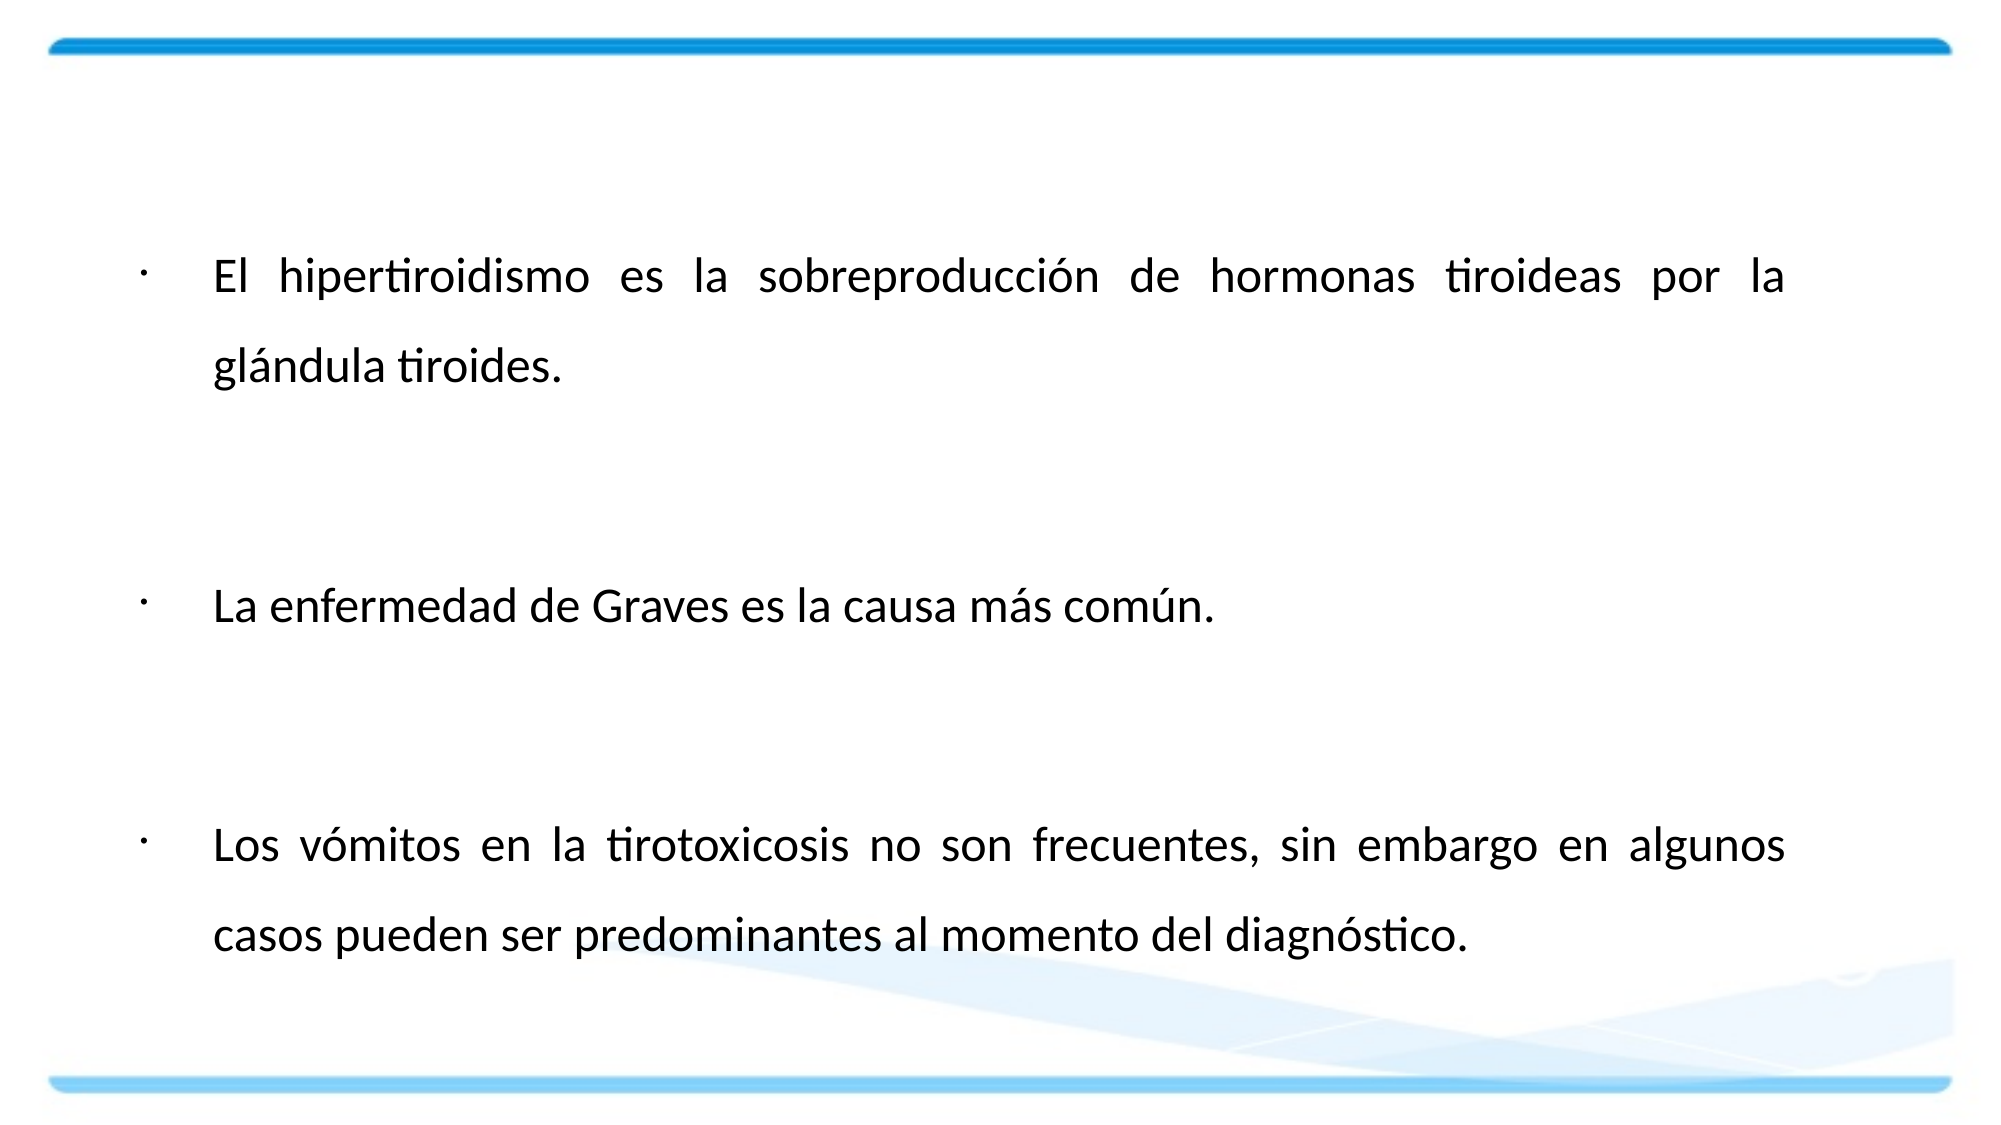

# El hipertiroidismo es la sobreproducción de hormonas tiroideas por la glándula tiroides.
La enfermedad de Graves es la causa más común.
Los vómitos en la tirotoxicosis no son frecuentes, sin embargo en algunos casos pueden ser predominantes al momento del diagnóstico.